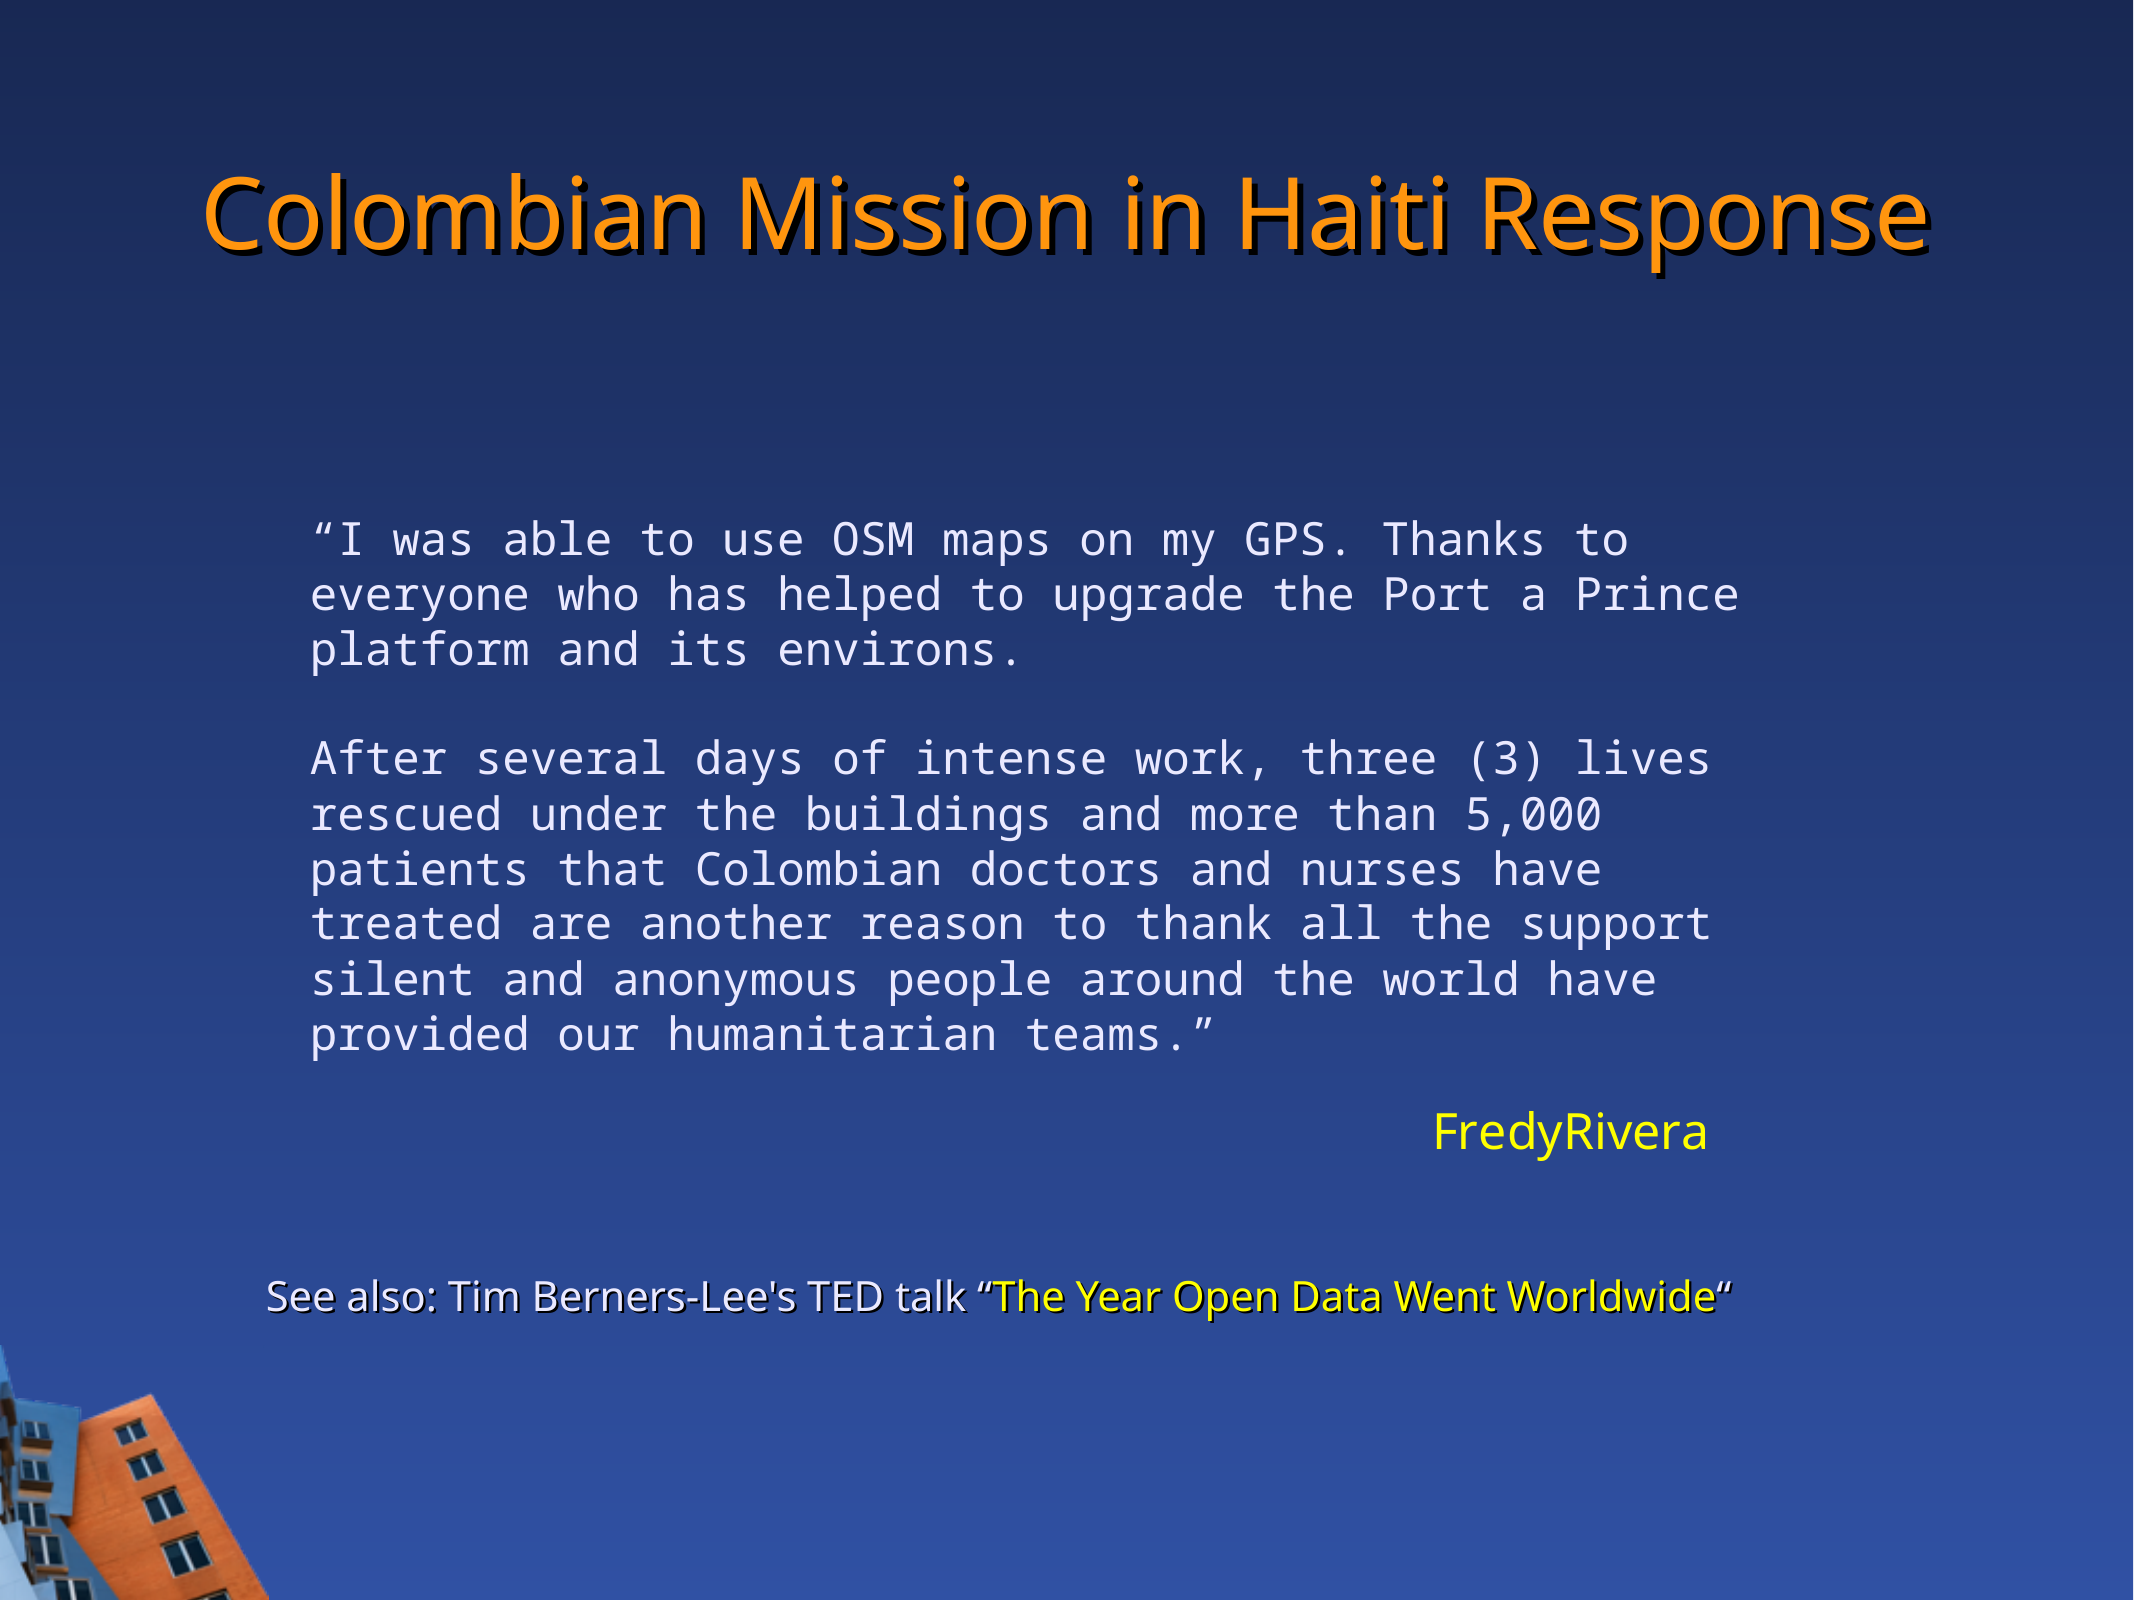

# Colombian Mission in Haiti Response
“I was able to use OSM maps on my GPS. Thanks to everyone who has helped to upgrade the Port a Prince platform and its environs.
After several days of intense work, three (3) lives rescued under the buildings and more than 5,000 patients that Colombian doctors and nurses have treated are another reason to thank all the support silent and anonymous people around the world have provided our humanitarian teams.”
FredyRivera
See also: Tim Berners-Lee's TED talk “The Year Open Data Went Worldwide“